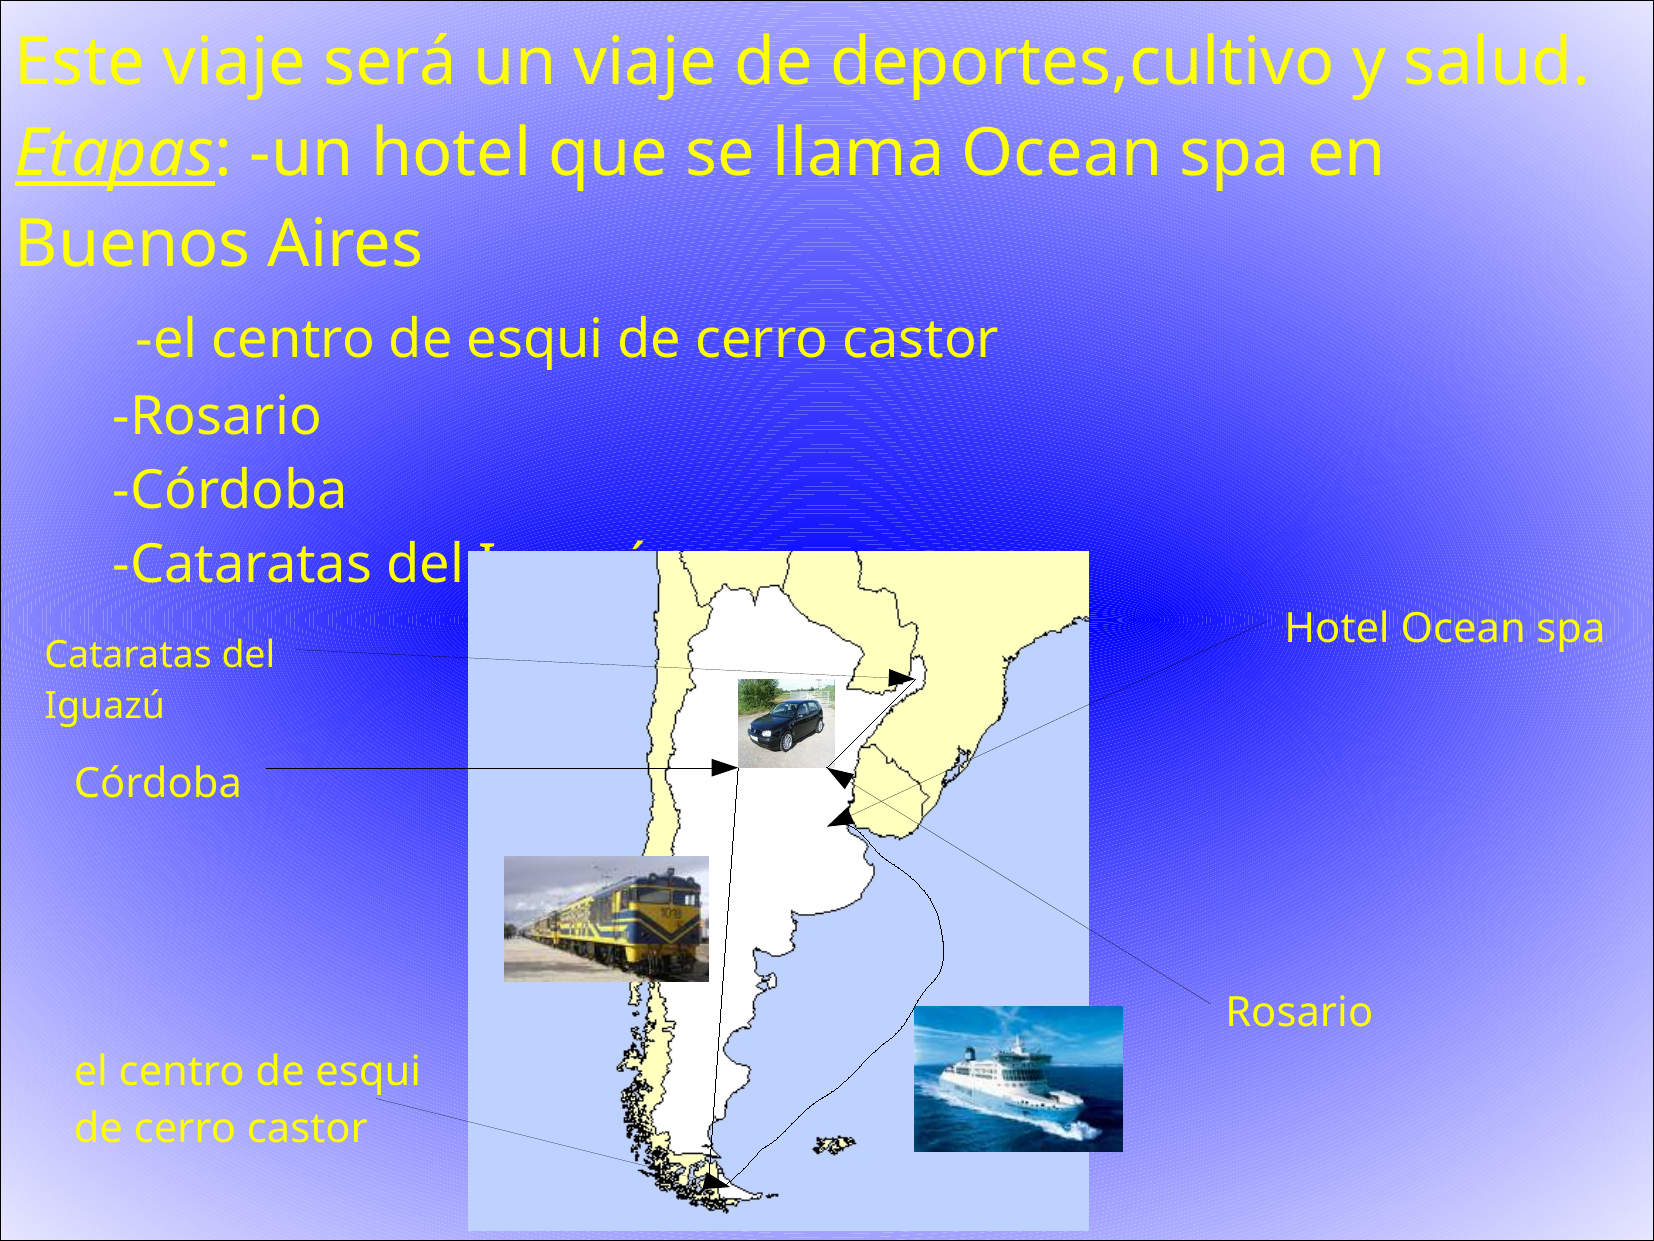

Este viaje será un viaje de deportes,cultivo y salud.
Etapas: -un hotel que se llama Ocean spa en Buenos Aires
 -el centro de esqui de cerro castor
 -Rosario
 -Córdoba
 -Cataratas del Iguazú
Hotel Ocean spa
Cataratas del Iguazú
Córdoba
Rosario
el centro de esqui de cerro castor